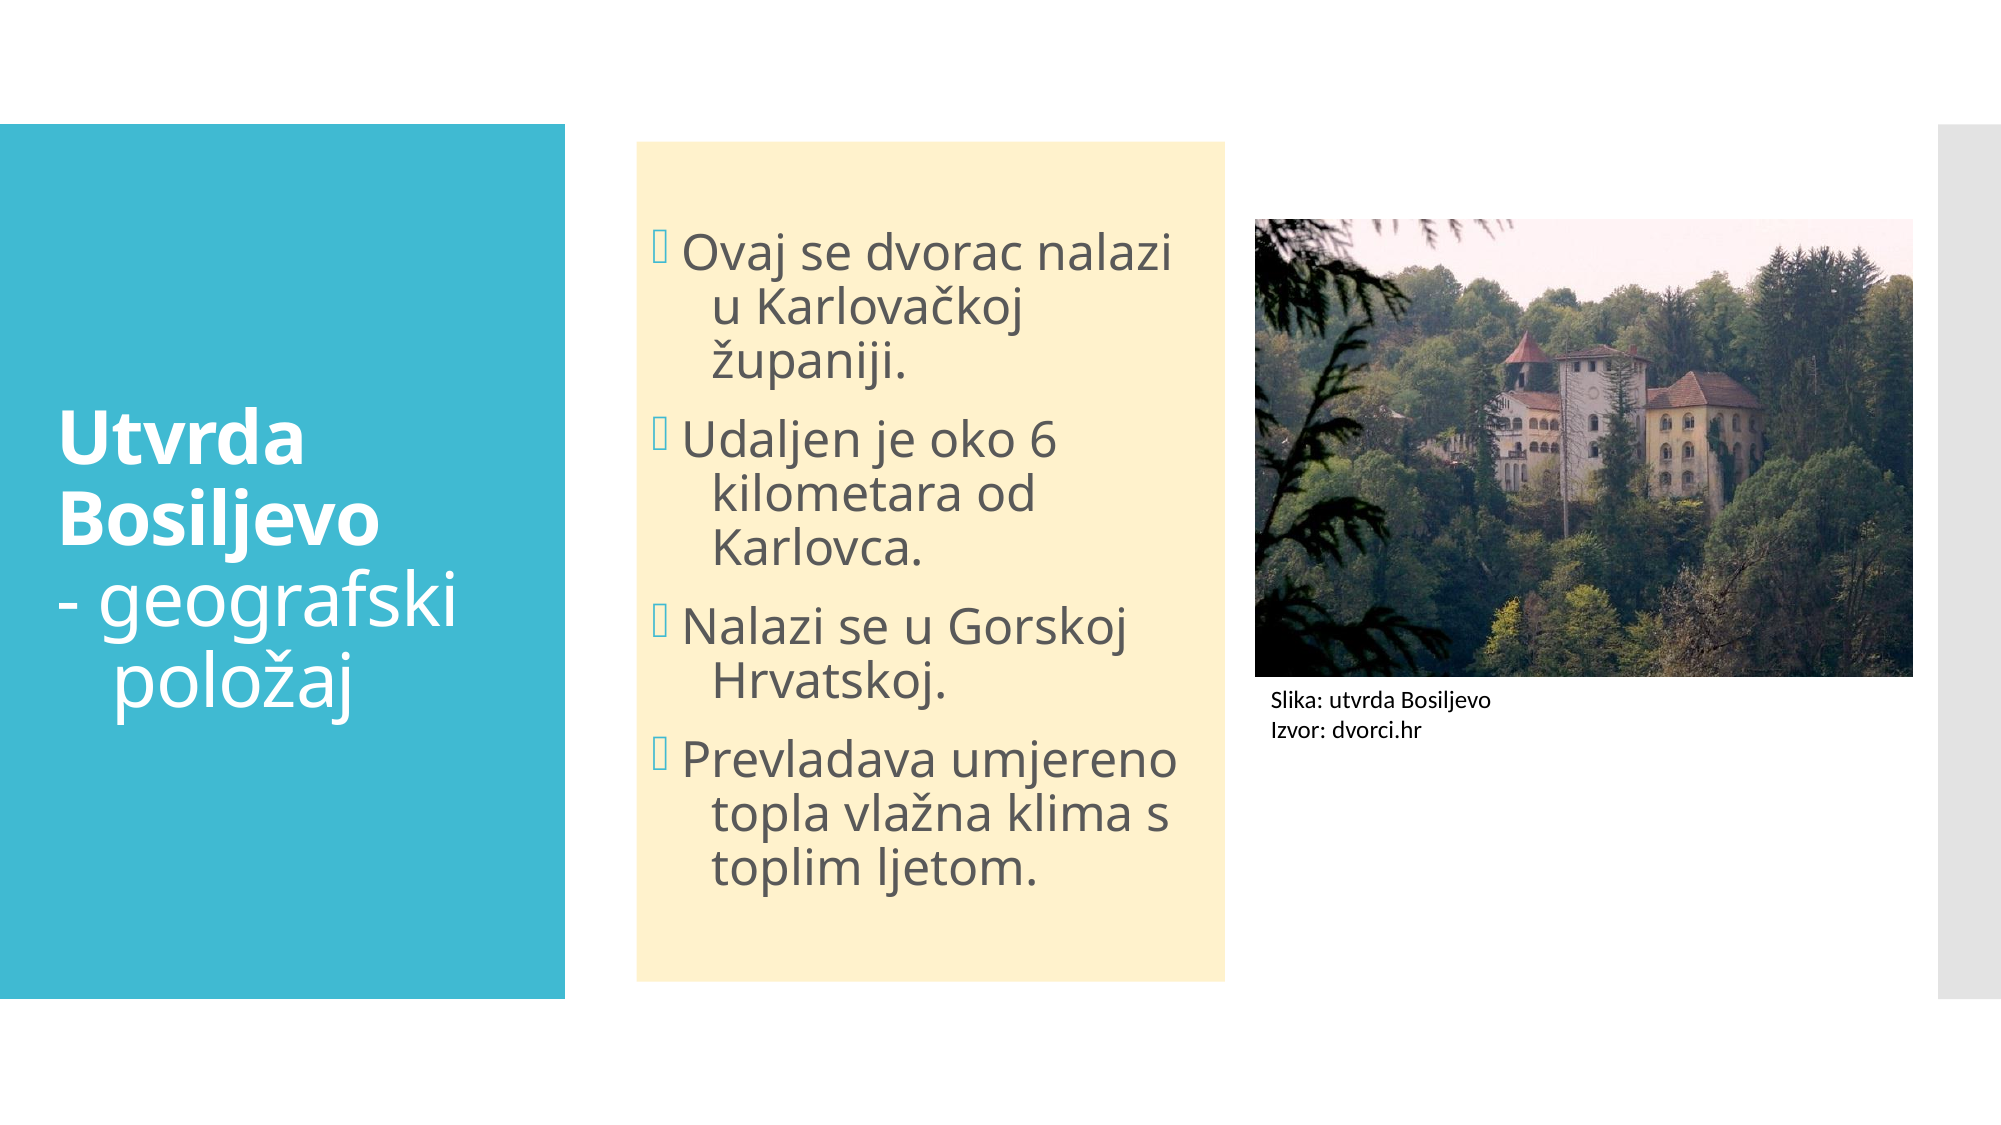

Ovaj se dvorac nalazi u Karlovačkoj županiji.
Udaljen je oko 6 kilometara od Karlovca.
Nalazi se u Gorskoj Hrvatskoj.
Prevladava umjereno topla vlažna klima s toplim ljetom.
# Utvrda Bosiljevo - geografski položaj
Slika: utvrda Bosiljevo
Izvor: dvorci.hr